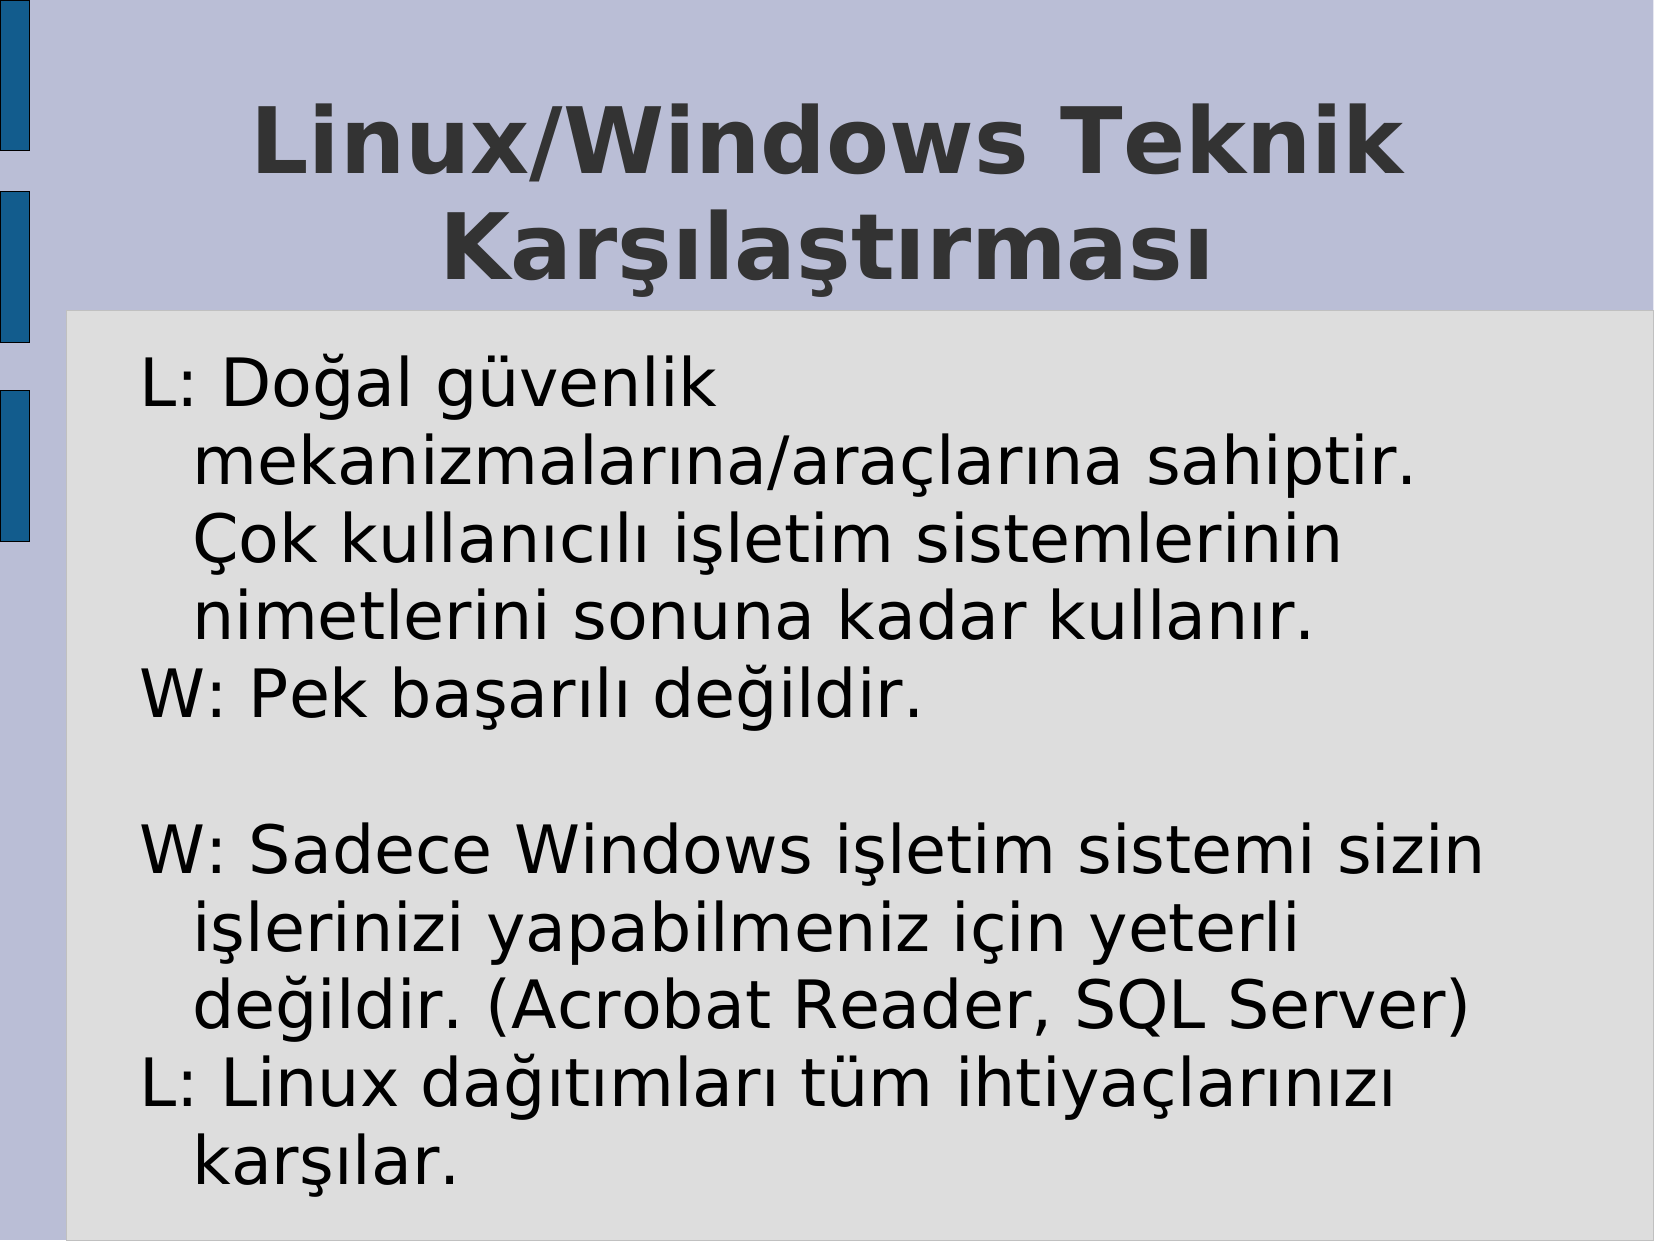

# Linux/Windows Teknik Karşılaştırması
L: Doğal güvenlik mekanizmalarına/araçlarına sahiptir. Çok kullanıcılı işletim sistemlerinin nimetlerini sonuna kadar kullanır.
W: Pek başarılı değildir.
W: Sadece Windows işletim sistemi sizin işlerinizi yapabilmeniz için yeterli değildir. (Acrobat Reader, SQL Server)
L: Linux dağıtımları tüm ihtiyaçlarınızı karşılar.